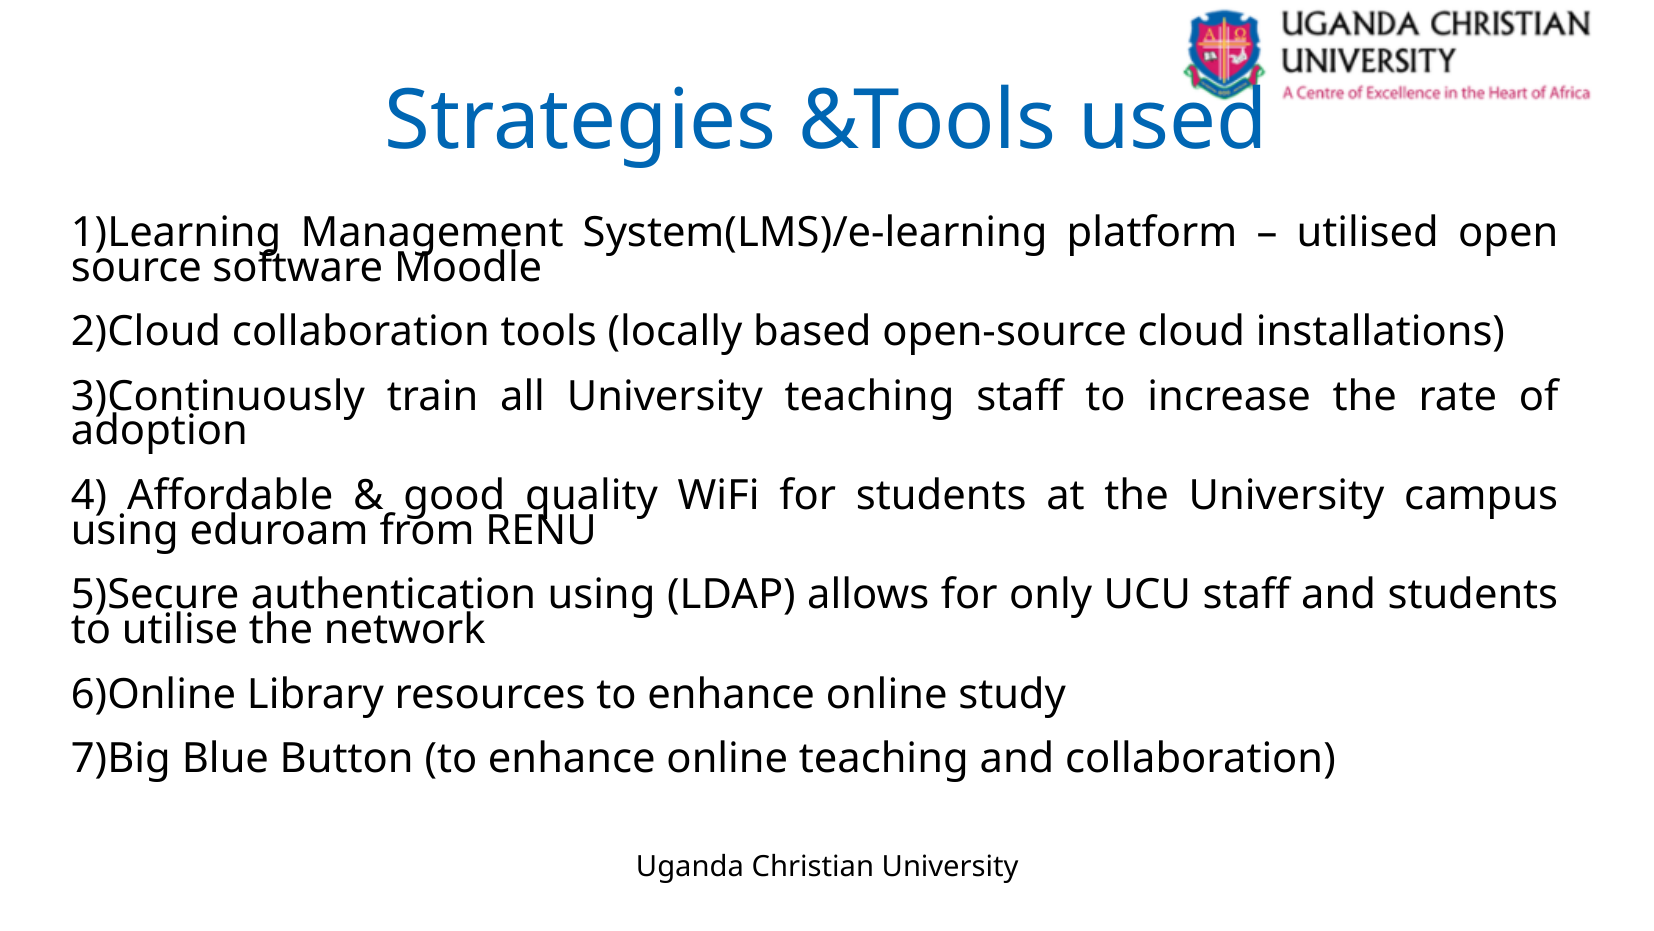

# Strategies &Tools used
Learning Management System(LMS)/e-learning platform – utilised open source software Moodle
Cloud collaboration tools (locally based open-source cloud installations)
Continuously train all University teaching staff to increase the rate of adoption
 Affordable & good quality WiFi for students at the University campus using eduroam from RENU
Secure authentication using (LDAP) allows for only UCU staff and students to utilise the network
Online Library resources to enhance online study
Big Blue Button (to enhance online teaching and collaboration)
Uganda Christian University